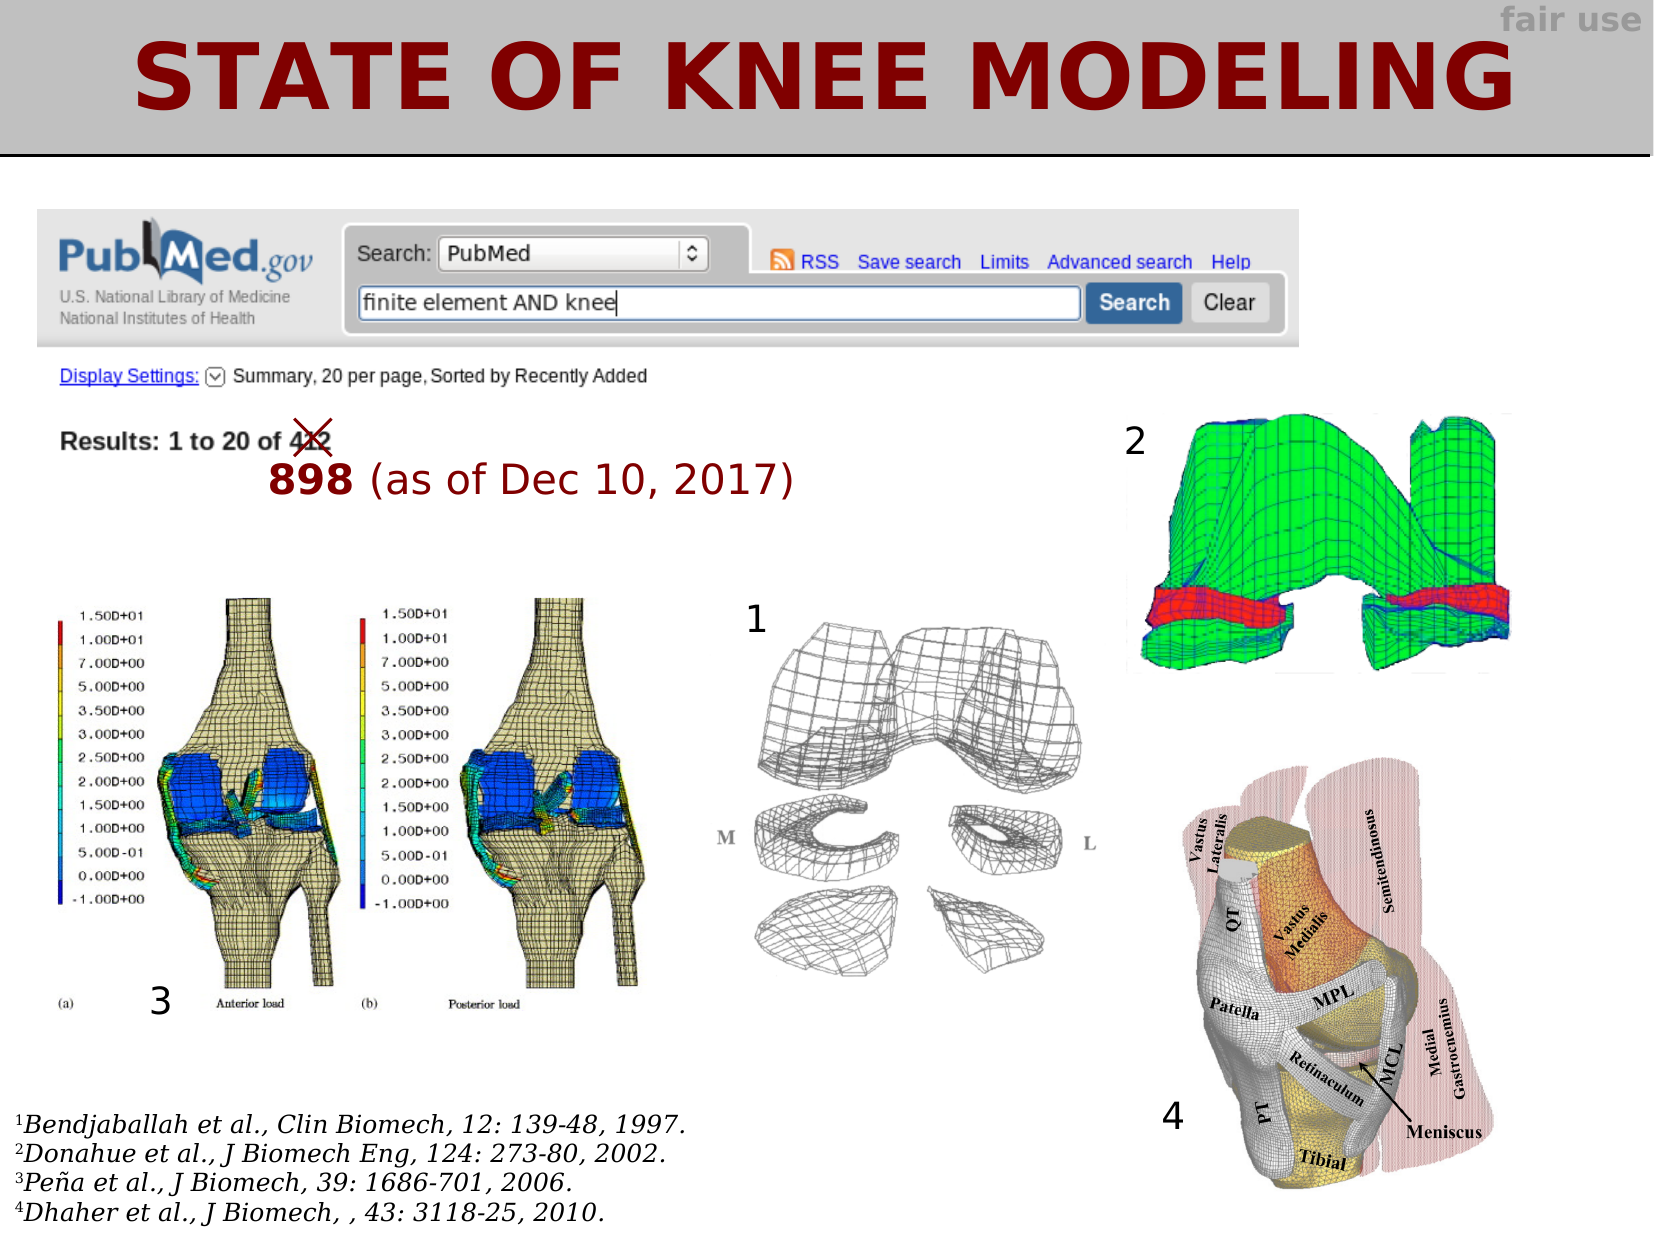

fair use
STATE OF KNEE MODELING
2
898 (as of Dec 10, 2017)
1
3
4
1Bendjaballah et al., Clin Biomech, 12: 139-48, 1997.
2Donahue et al., J Biomech Eng, 124: 273-80, 2002.
3Peña et al., J Biomech, 39: 1686-701, 2006.
4Dhaher et al., J Biomech, , 43: 3118-25, 2010.